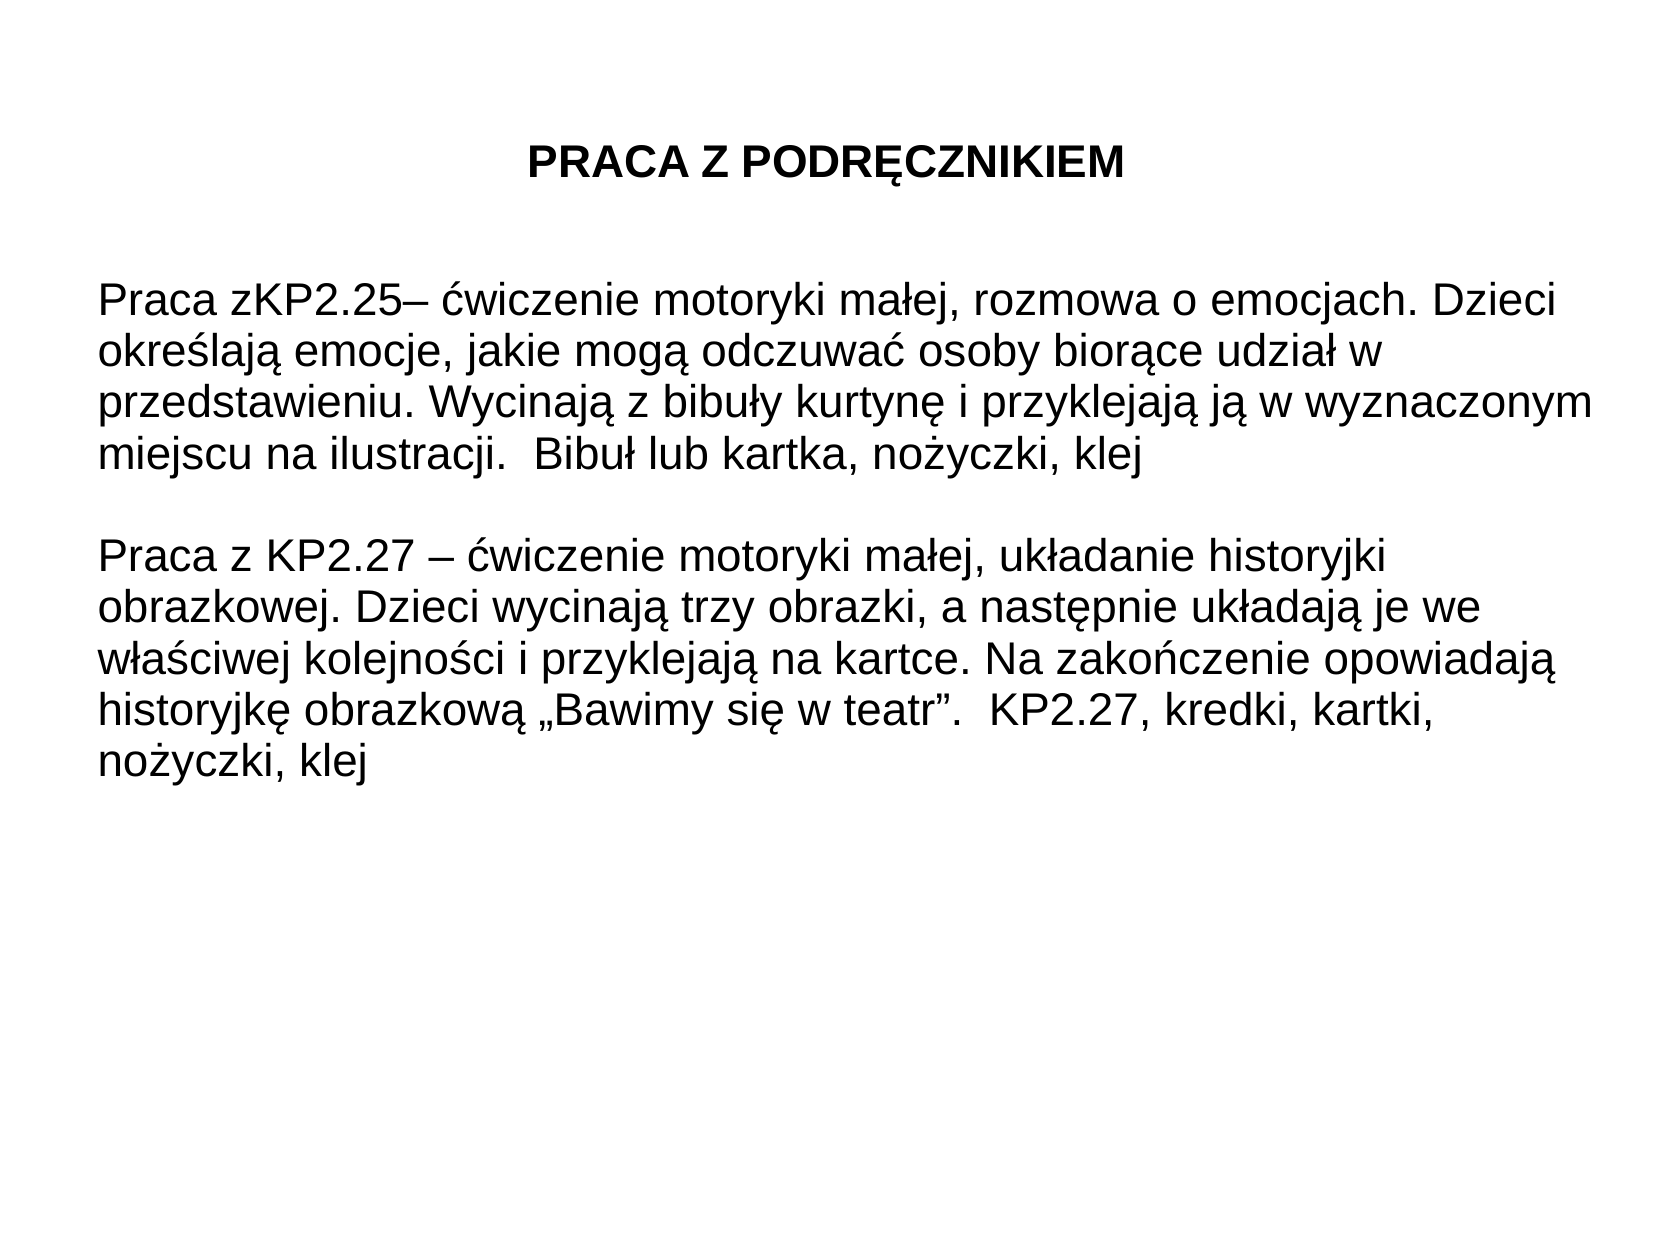

# PRACA Z PODRĘCZNIKIEM
Praca zKP2.25– ćwiczenie motoryki małej, rozmowa o emocjach. Dzieci określają emocje, jakie mogą odczuwać osoby biorące udział w przedstawieniu. Wycinają z bibuły kurtynę i przyklejają ją w wyznaczonym miejscu na ilustracji. Bibuł lub kartka, nożyczki, klej
Praca z KP2.27 – ćwiczenie motoryki małej, układanie historyjki obrazkowej. Dzieci wycinają trzy obrazki, a następnie układają je we właściwej kolejności i przyklejają na kartce. Na zakończenie opowiadają historyjkę obrazkową „Bawimy się w teatr”. KP2.27, kredki, kartki, nożyczki, klej